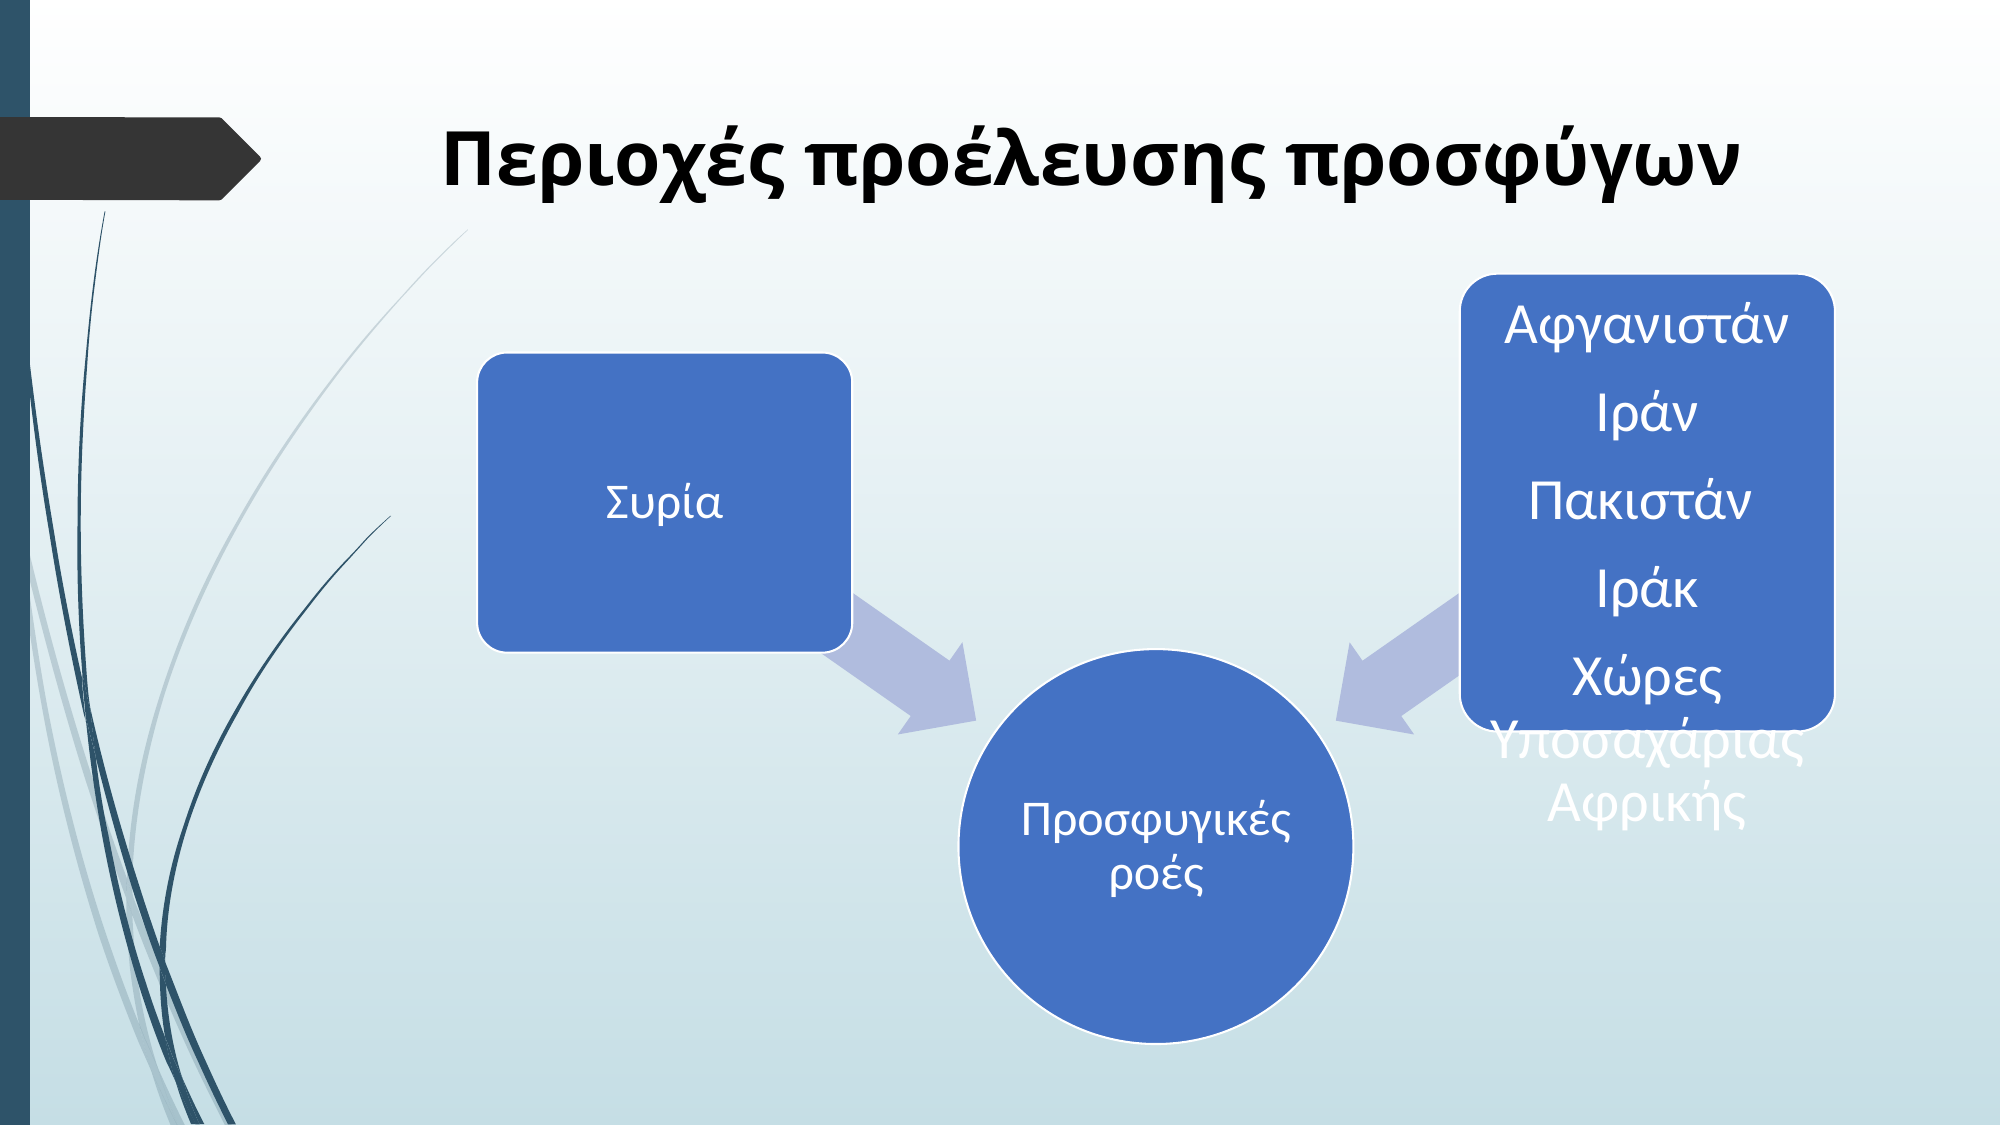

# Περιοχές προέλευσης προσφύγων
Αφγανιστάν
Ιράν
Πακιστάν
Ιράκ
Χώρες Υποσαχάριας Αφρικής
Συρία
Προσφυγικές ροές